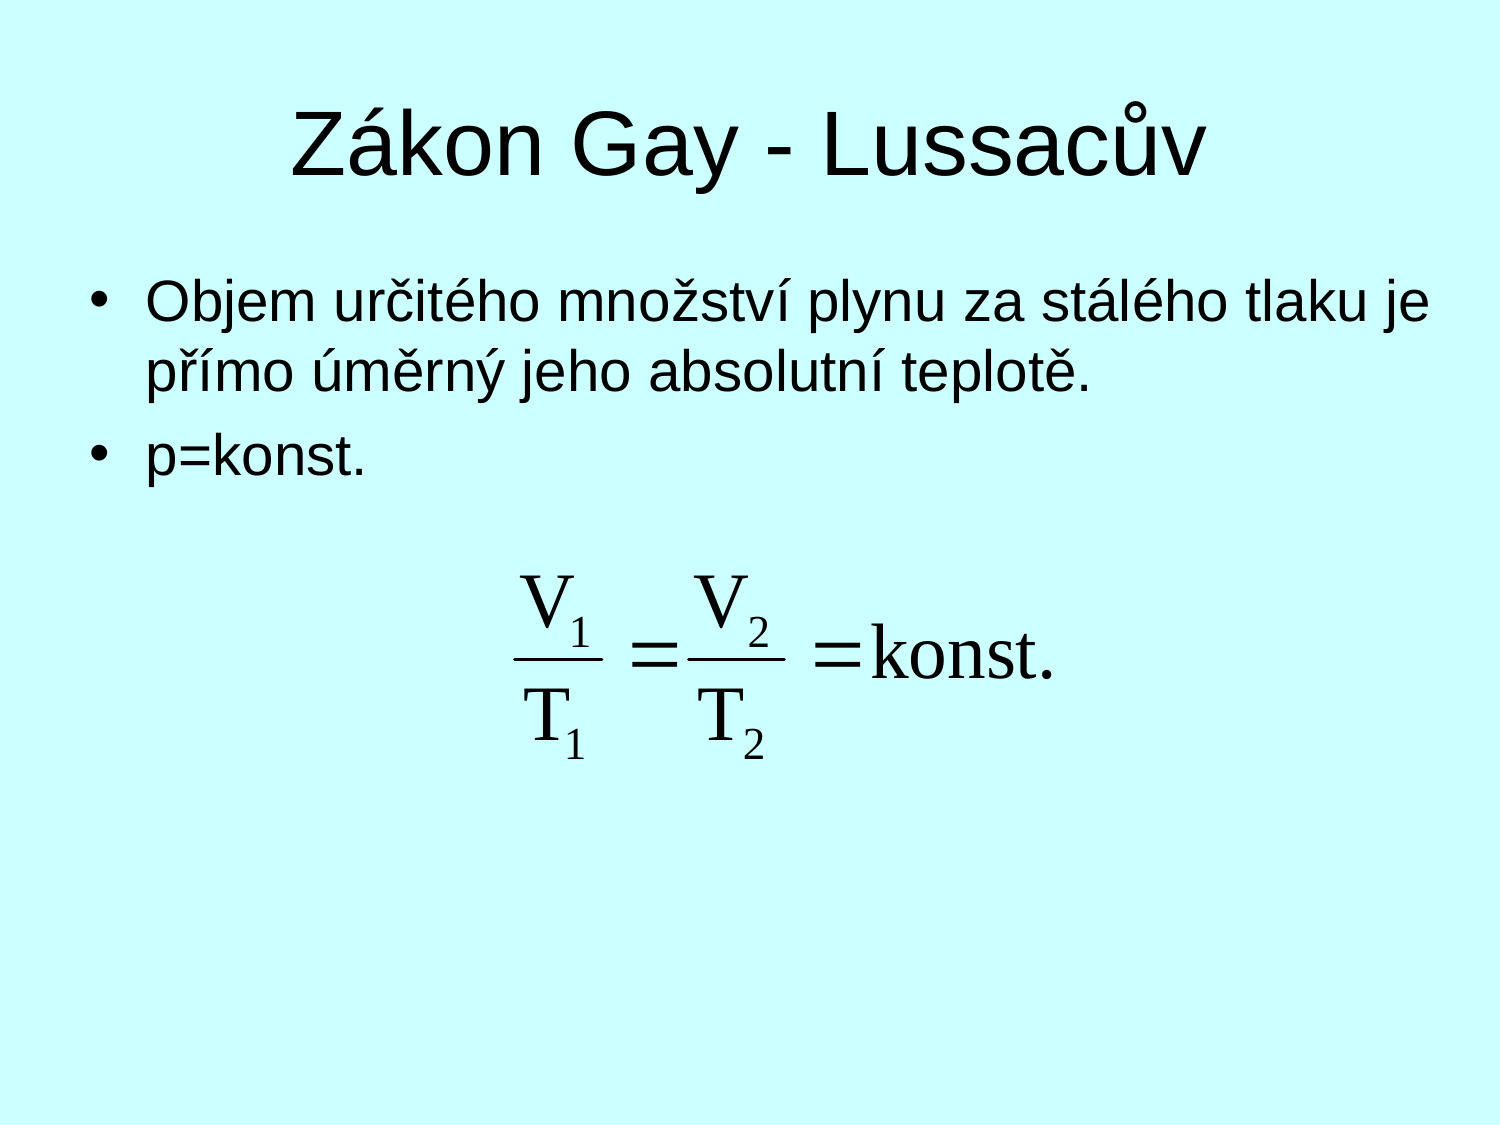

# Zákon Gay - Lussacův
Objem určitého množství plynu za stálého tlaku je přímo úměrný jeho absolutní teplotě.
p=konst.